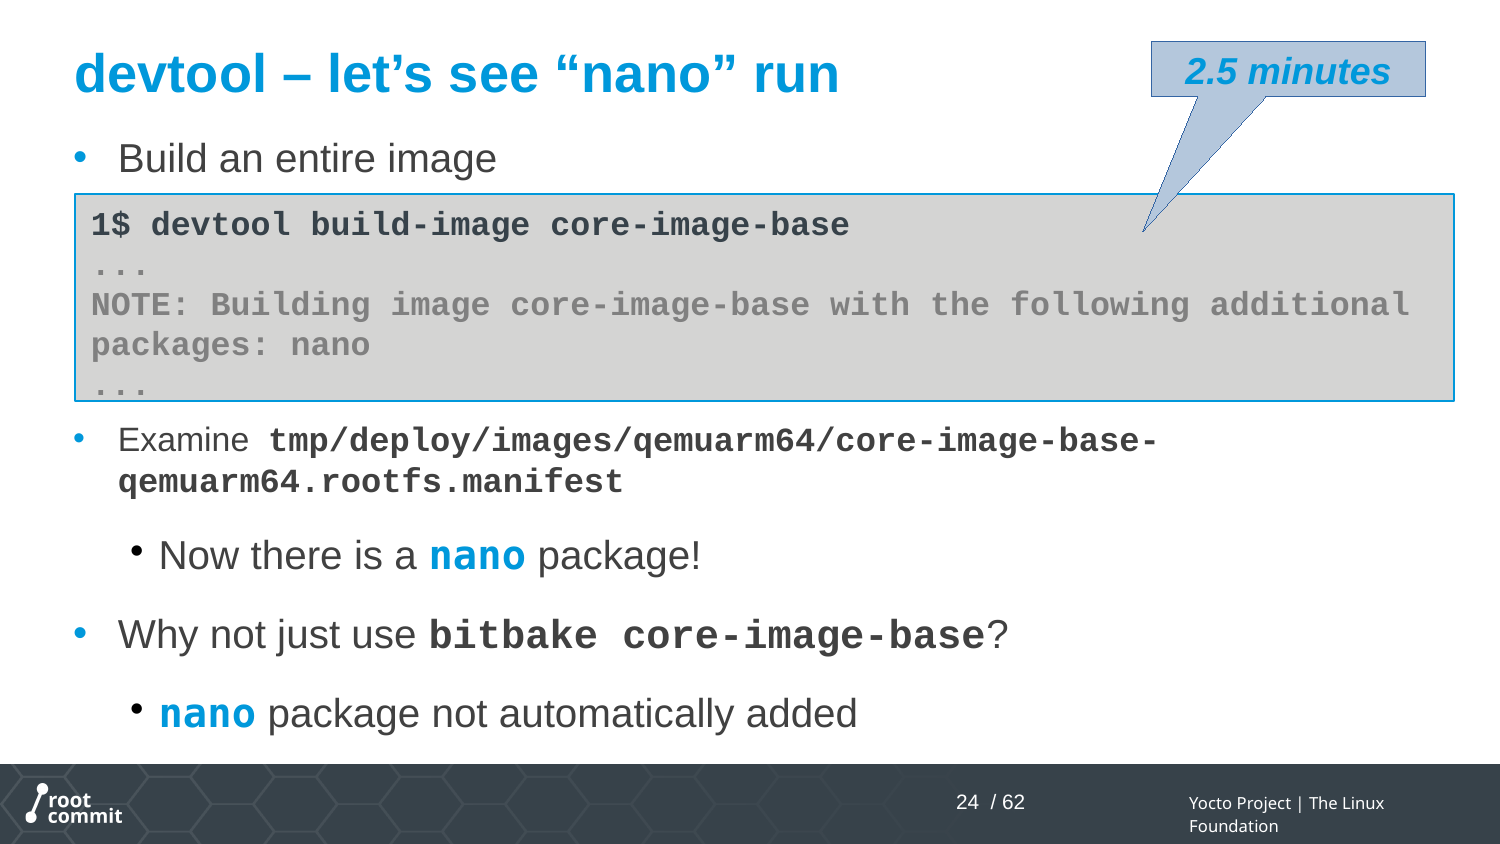

2.5 minutes
devtool – let’s see “nano” run
Build an entire image
Examine tmp/deploy/images/qemuarm64/core-image-base-qemuarm64.rootfs.manifest
Now there is a nano package!
Why not just use bitbake core-image-base?
nano package not automatically added
1$ devtool build-image core-image-base
...
NOTE: Building image core-image-base with the following additional packages: nano
...